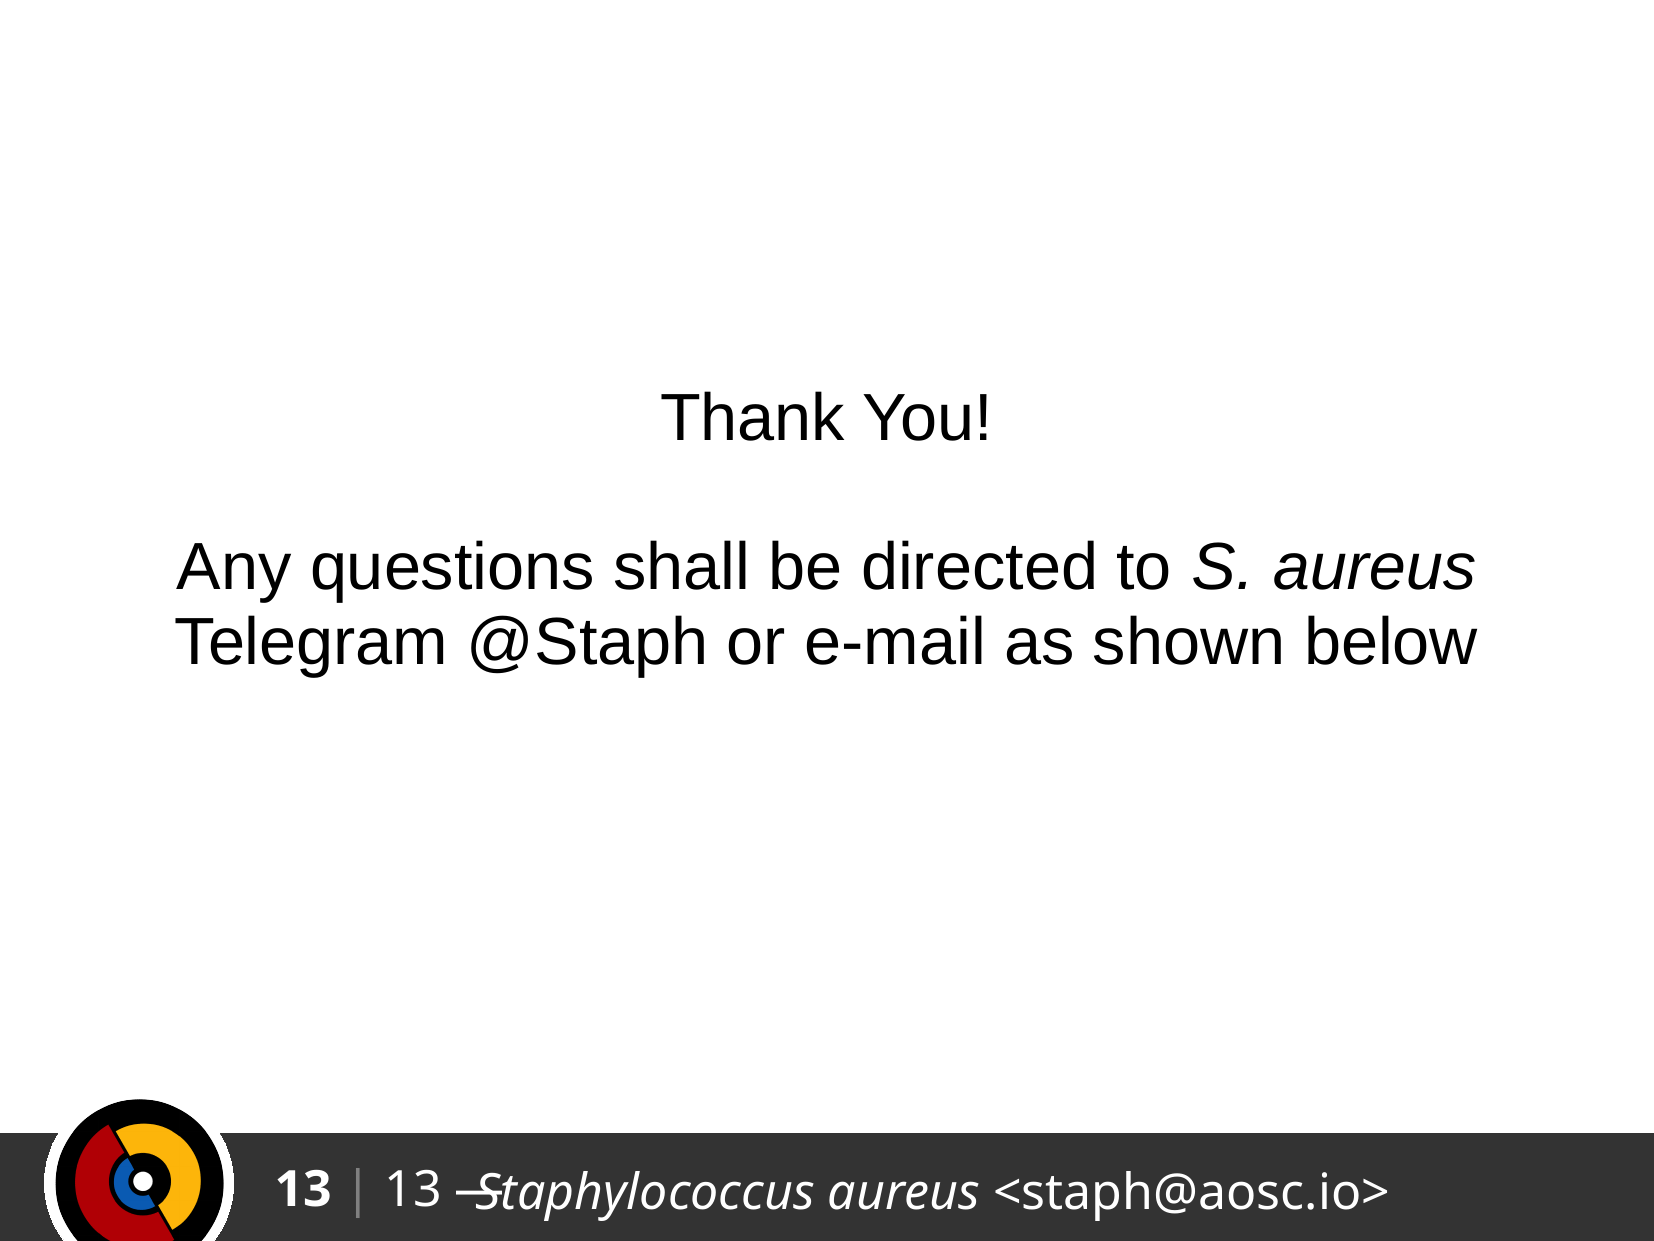

# Thank You!
Any questions shall be directed to S. aureus
Telegram @Staph or e-mail as shown below